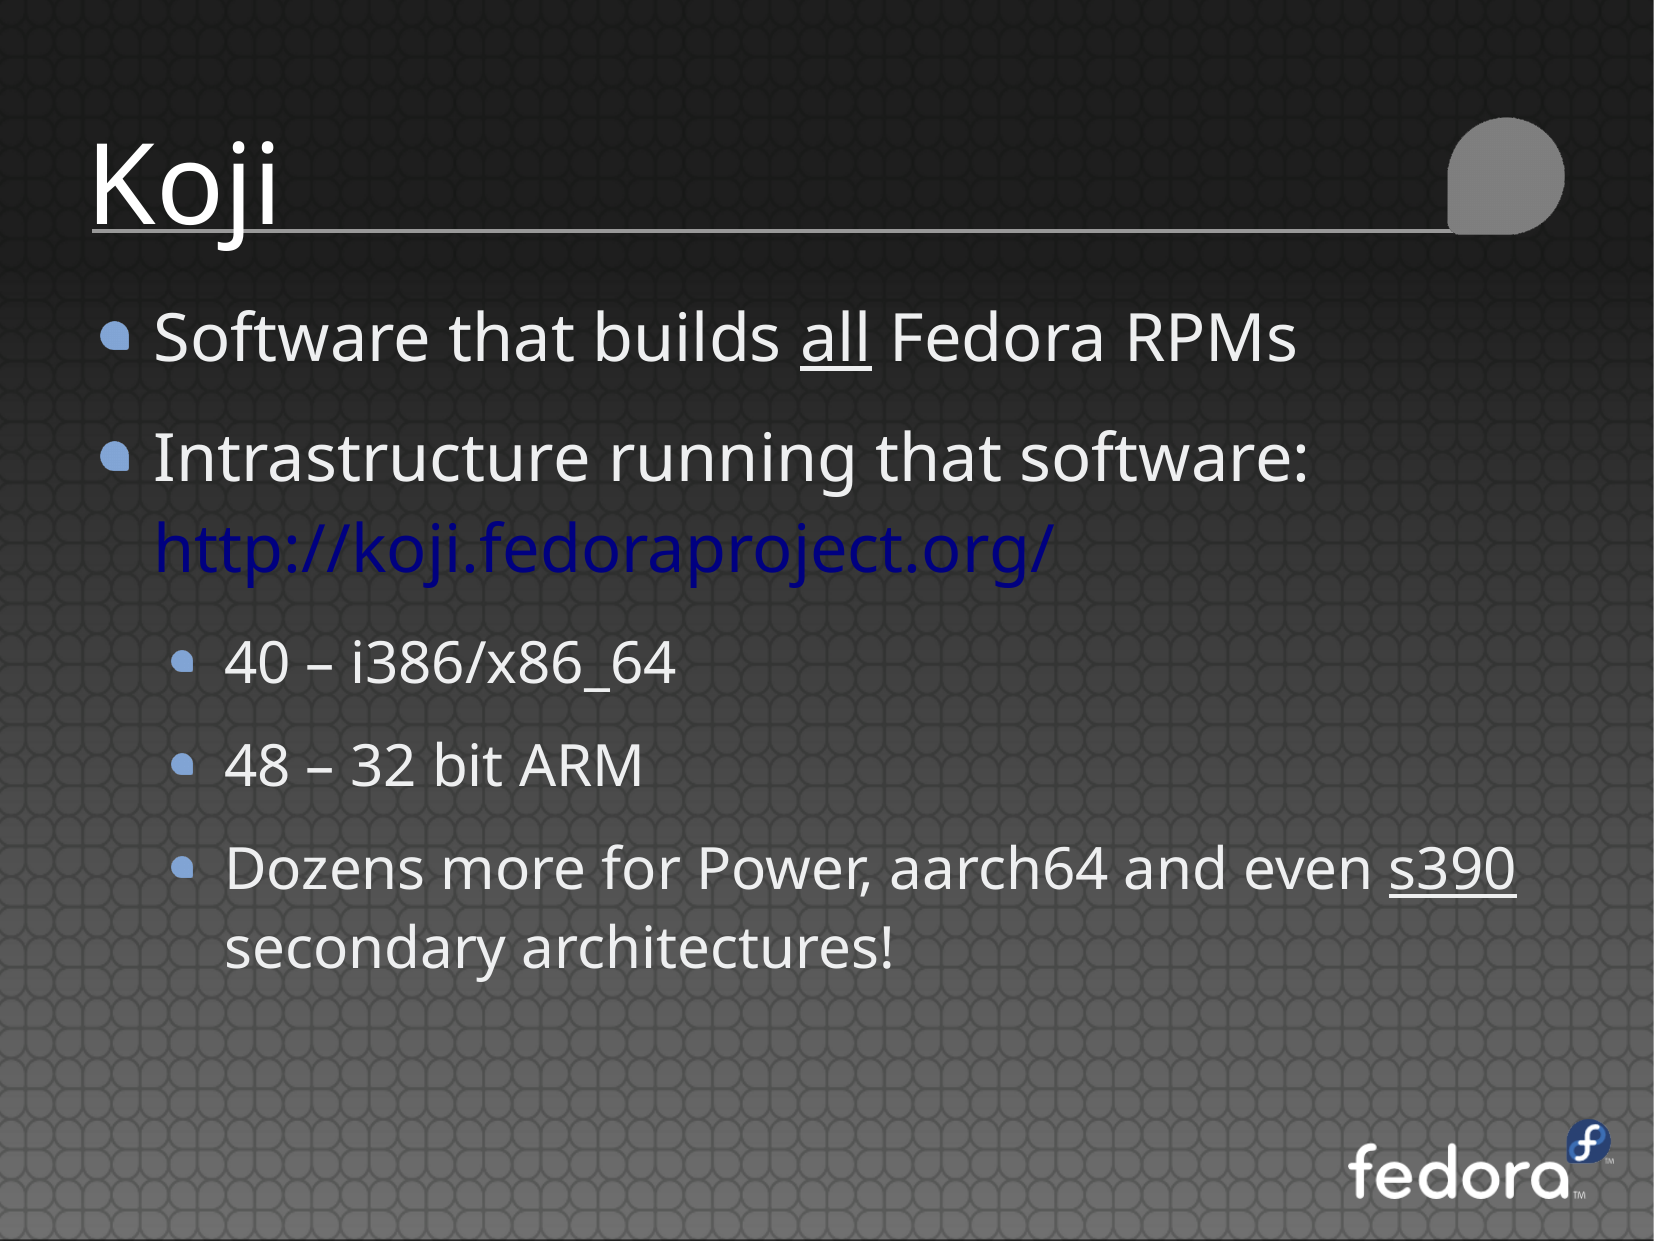

# Koji
Software that builds all Fedora RPMs
Intrastructure running that software: http://koji.fedoraproject.org/
40 – i386/x86_64
48 – 32 bit ARM
Dozens more for Power, aarch64 and even s390 secondary architectures!